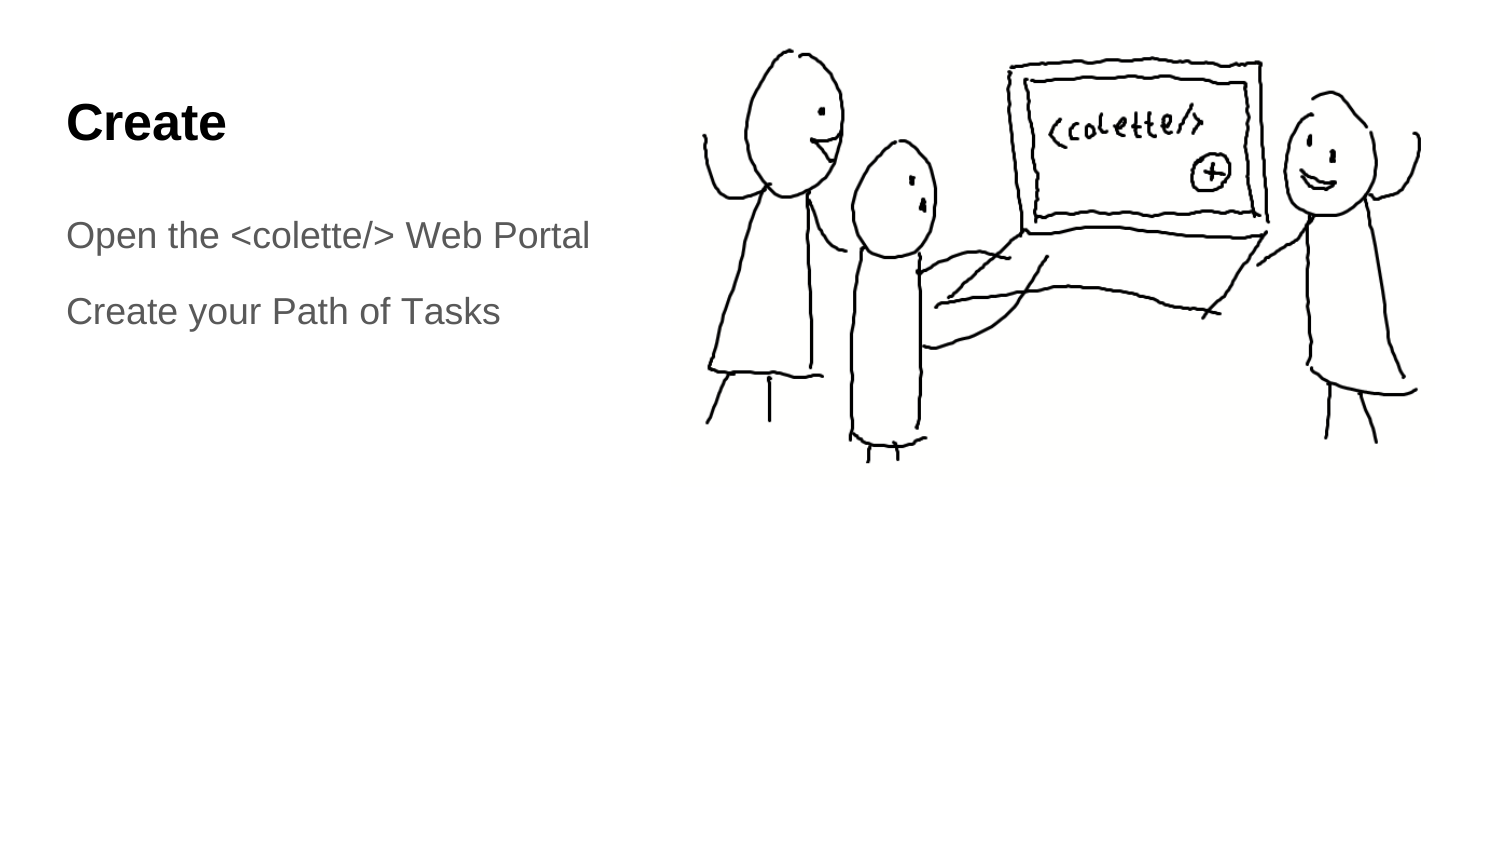

# Create
Open the <colette/> Web Portal
Create your Path of Tasks